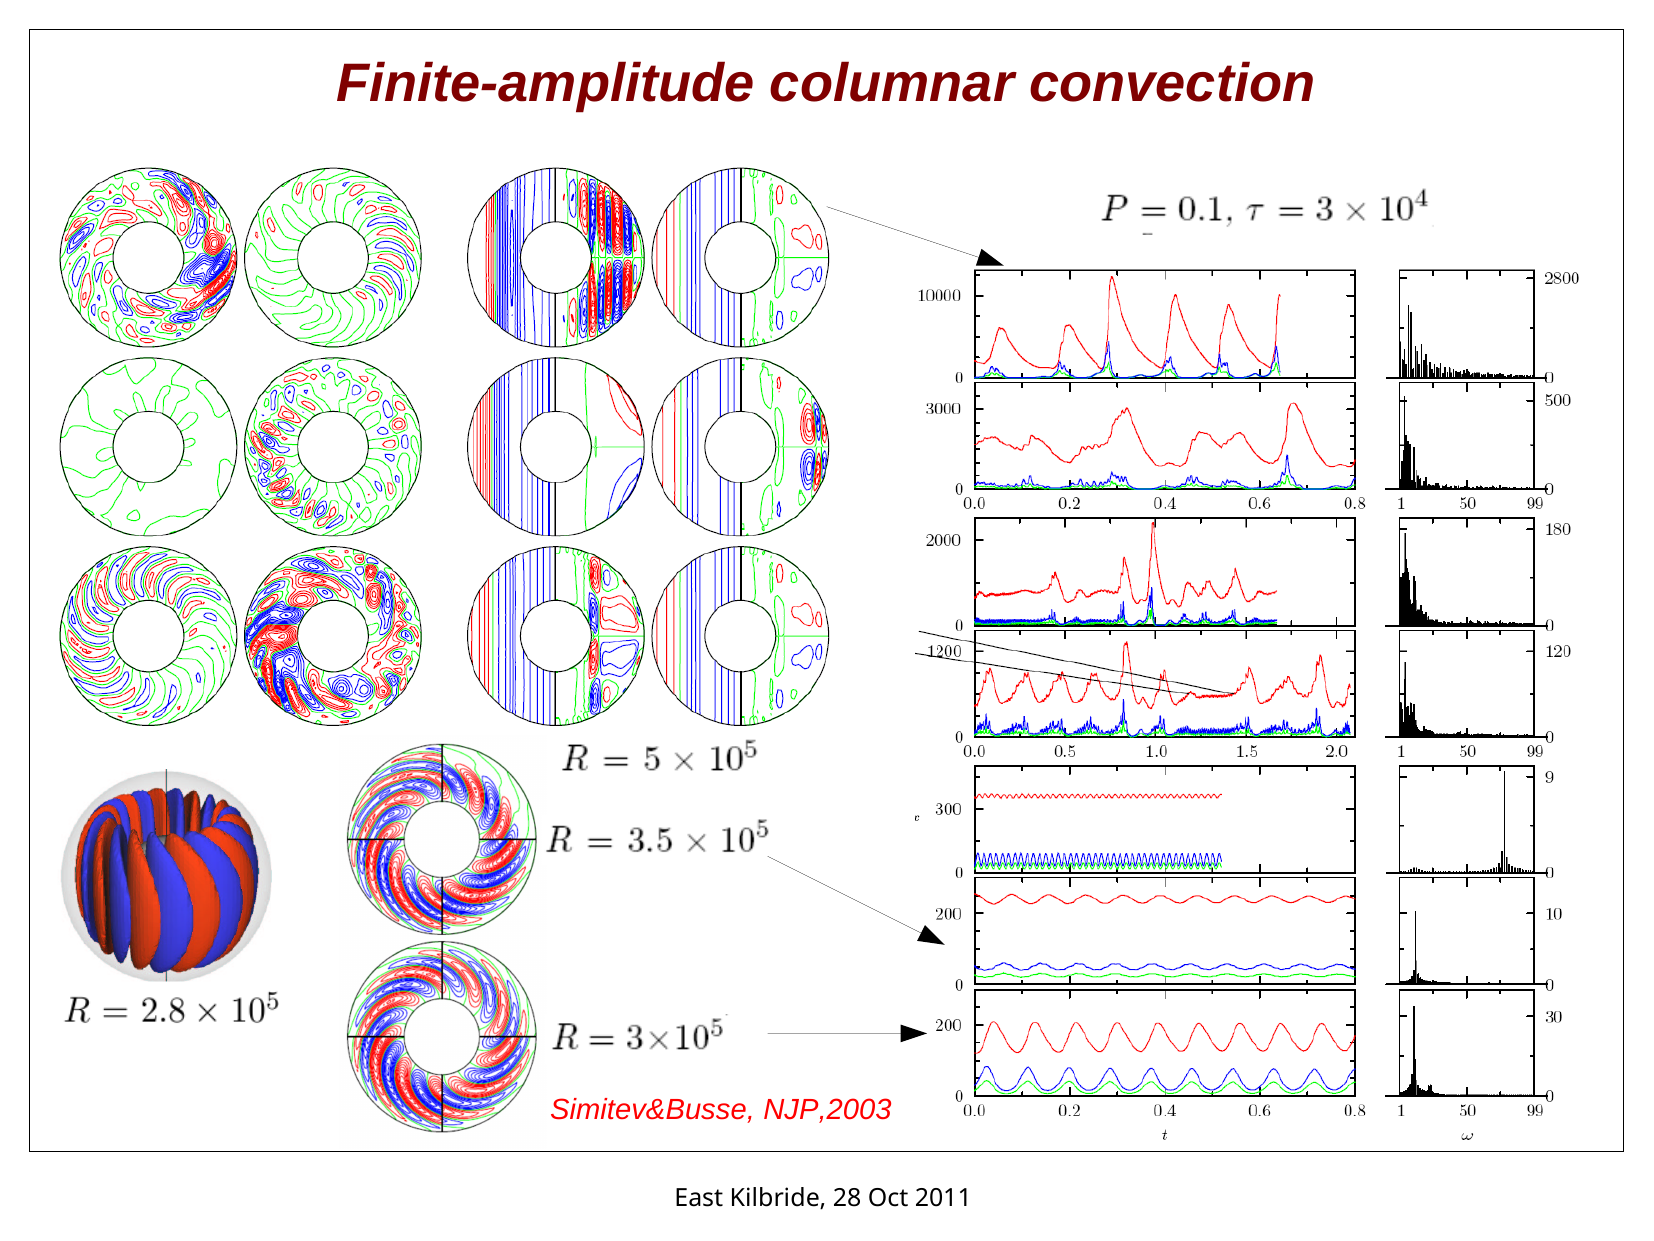

Finite-amplitude columnar convection
Simitev&Busse, NJP,2003
East Kilbride, 28 Oct 2011